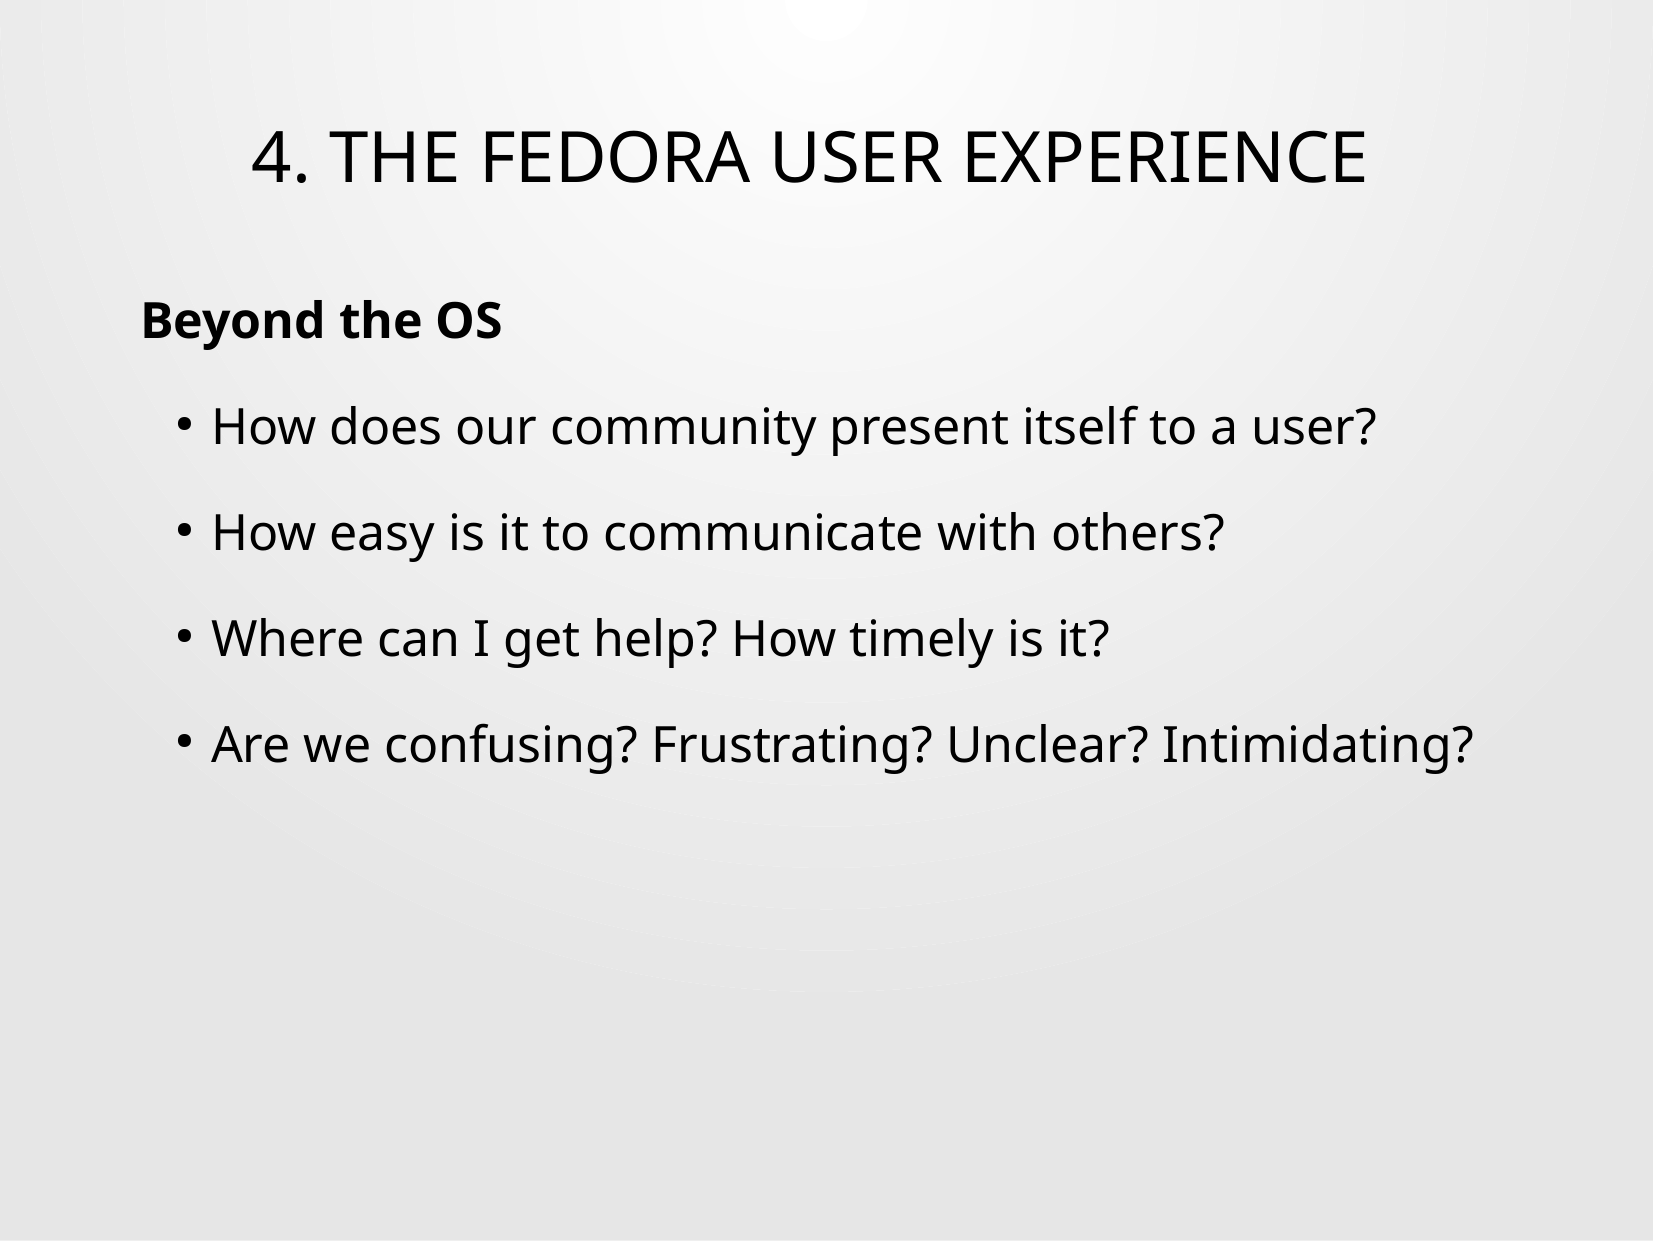

4. THE FEDORA USER EXPERIENCE
Beyond the OS
How does our community present itself to a user?
How easy is it to communicate with others?
Where can I get help? How timely is it?
Are we confusing? Frustrating? Unclear? Intimidating?